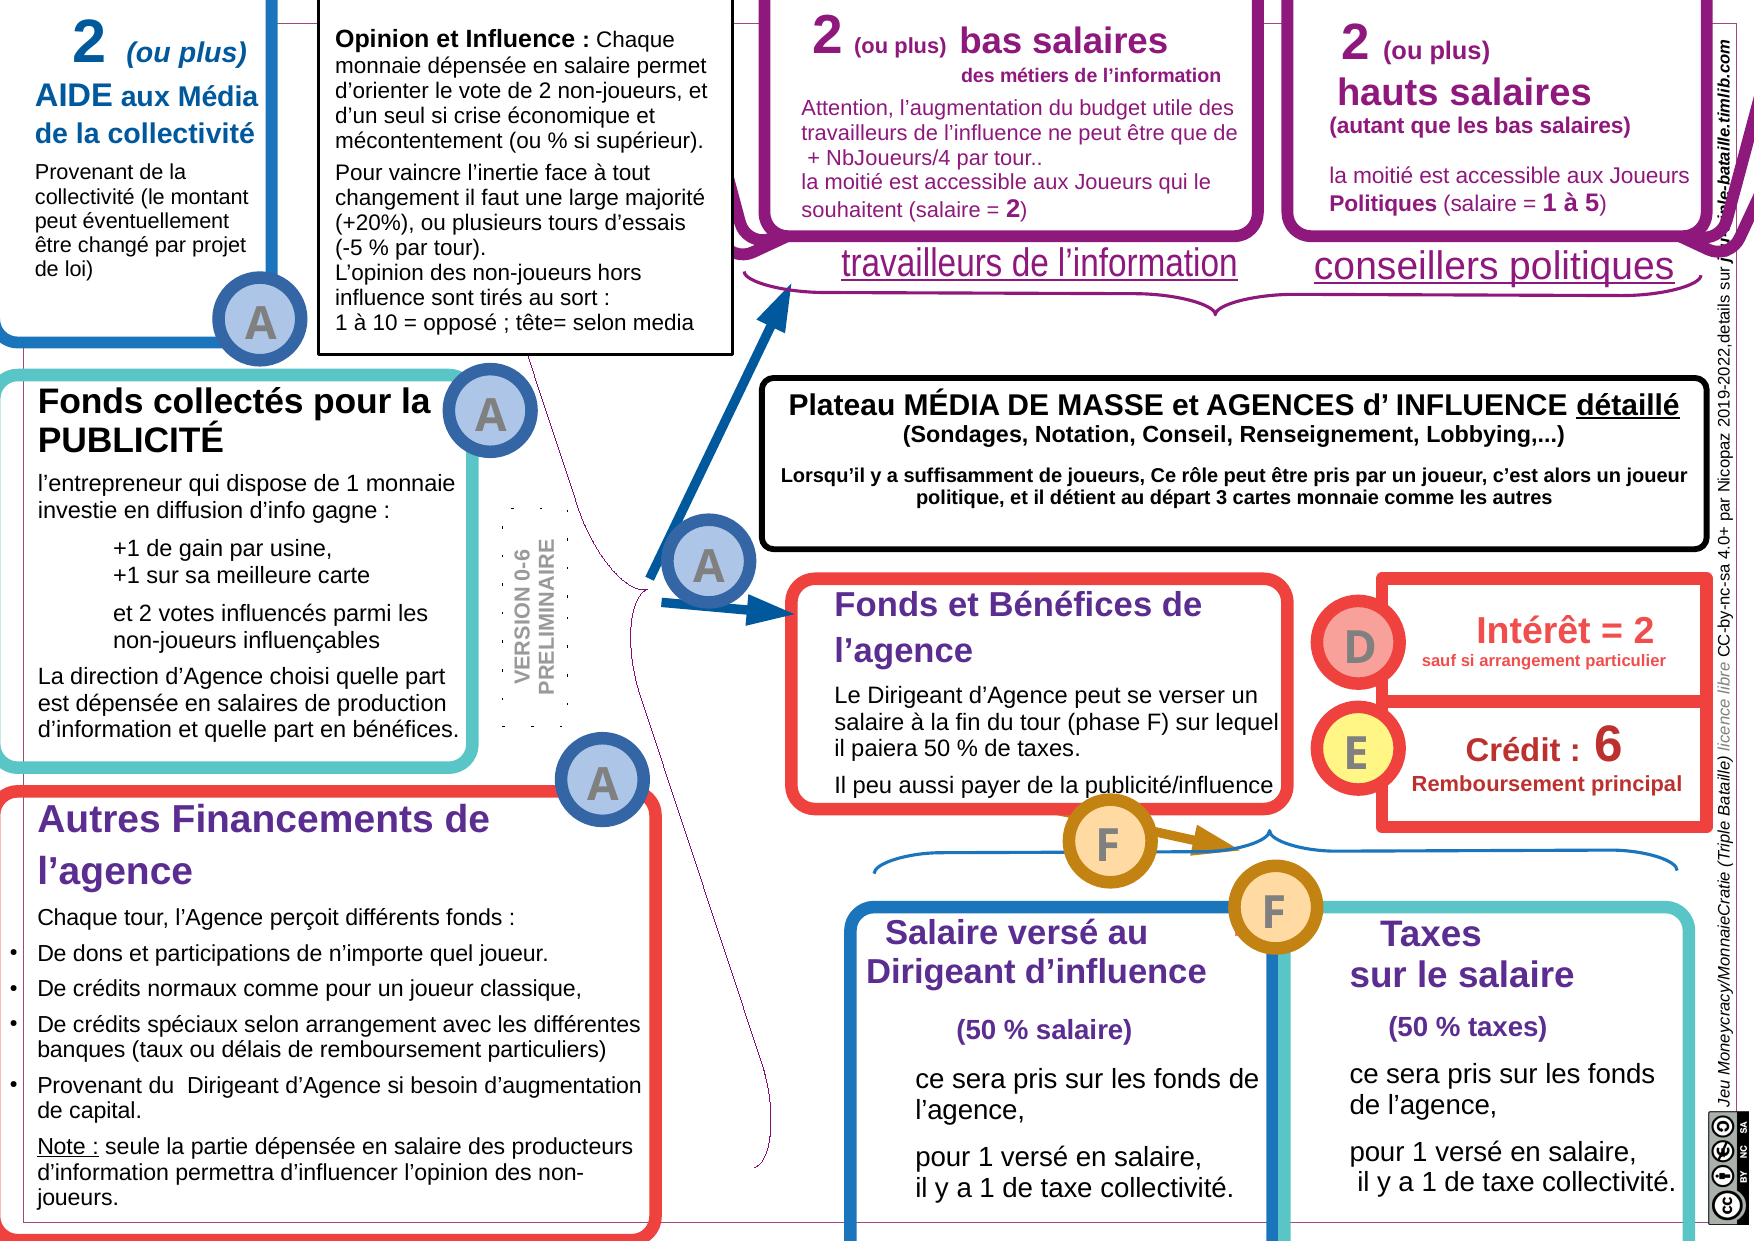

Pour chaque
MAISON construite :
payée 2 par le joueur
#
 2 (ou plus) bas salaires
 des métiers de l’information
Attention, l’augmentation du budget utile des travailleurs de l’influence ne peut être que de
 + NbJoueurs/4 par tour..
la moitié est accessible aux Joueurs qui le souhaitent (salaire = 2)
 2 (ou plus)
 hauts salaires
(autant que les bas salaires)
la moitié est accessible aux Joueurs Politiques (salaire = 1 à 5)
Pour chaque
USINE construite :
payée 8 par le joueur
 2 (ou plus)
AIDE aux Média de la collectivité
Provenant de la collectivité (le montant peut éventuellement être changé par projet de loi)
A
A
Opinion et Influence : Chaque monnaie dépensée en salaire permet d’orienter le vote de 2 non-joueurs, et d’un seul si crise économique et mécontentement (ou % si supérieur).
Pour vaincre l’inertie face à tout changement il faut une large majorité (+20%), ou plusieurs tours d’essais
(-5 % par tour).
L’opinion des non-joueurs hors influence sont tirés au sort :
1 à 10 = opposé ; tête= selon media
B
B
C
travailleurs de l’information
conseillers politiques
A
D
Fonds collectés pour la PUBLICITÉ
l’entrepreneur qui dispose de 1 monnaie investie en diffusion d’info gagne :
+1 de gain par usine,
+1 sur sa meilleure carte
et 2 votes influencés parmi les non-joueurs influençables
La direction d’Agence choisi quelle part est dépensée en salaires de production d’information et quelle part en bénéfices.
A
Plateau MÉDIA DE MASSE et AGENCES d’ INFLUENCE détaillé
(Sondages, Notation, Conseil, Renseignement, Lobbying,...)
Lorsqu’il y a suffisamment de joueurs, Ce rôle peut être pris par un joueur, c’est alors un joueur politique, et il détient au départ 3 cartes monnaie comme les autres
Augmentation du budget : Le budget utile des travailleurs de l’information ne peut être augmenté que de NbJoueurs/4 par tour. (pensez à anticiper...)
E
A
F
Fonds et Bénéfices de l’agence
Le Dirigeant d’Agence peut se verser un salaire à la fin du tour (phase F) sur lequel il paiera 50 % de taxes.
Il peu aussi payer de la publicité/influence
 Intérêt = 2
sauf si arrangement particulier
VERSION 0-6 PRELIMINAIRE
D
Crédit : 6
 Remboursement principal
Vote et Influence : Chaque monnaie dépensée en salaire permet d’orienter le vote de 2 non-joueurs, et d’un seul si crise économique.
Pour vaincre l’inertie face à tout changement il faut une large majorité (+20%), ou plusieurs tours d’essais (-5 % par tour).
Les non-joueurs hors influence sont tirés au sort (1 à 10 = opposé ; tête= selon media)
E
A
Autres Financements de l’agence
Chaque tour, l’Agence perçoit différents fonds :
De dons et participations de n’importe quel joueur.
De crédits normaux comme pour un joueur classique,
De crédits spéciaux selon arrangement avec les différentes banques (taux ou délais de remboursement particuliers)
Provenant du Dirigeant d’Agence si besoin d’augmentation de capital.
Note : seule la partie dépensée en salaire des producteurs d’information permettra d’influencer l’opinion des non-joueurs.
F
F
 Salaire versé au
 Dirigeant d’influence
 (50 % salaire)
ce sera pris sur les fonds de l’agence,
pour 1 versé en salaire,
il y a 1 de taxe collectivité.
 Taxes
sur le salaire
 (50 % taxes)
ce sera pris sur les fonds de l’agence,
pour 1 versé en salaire,
 il y a 1 de taxe collectivité.
F